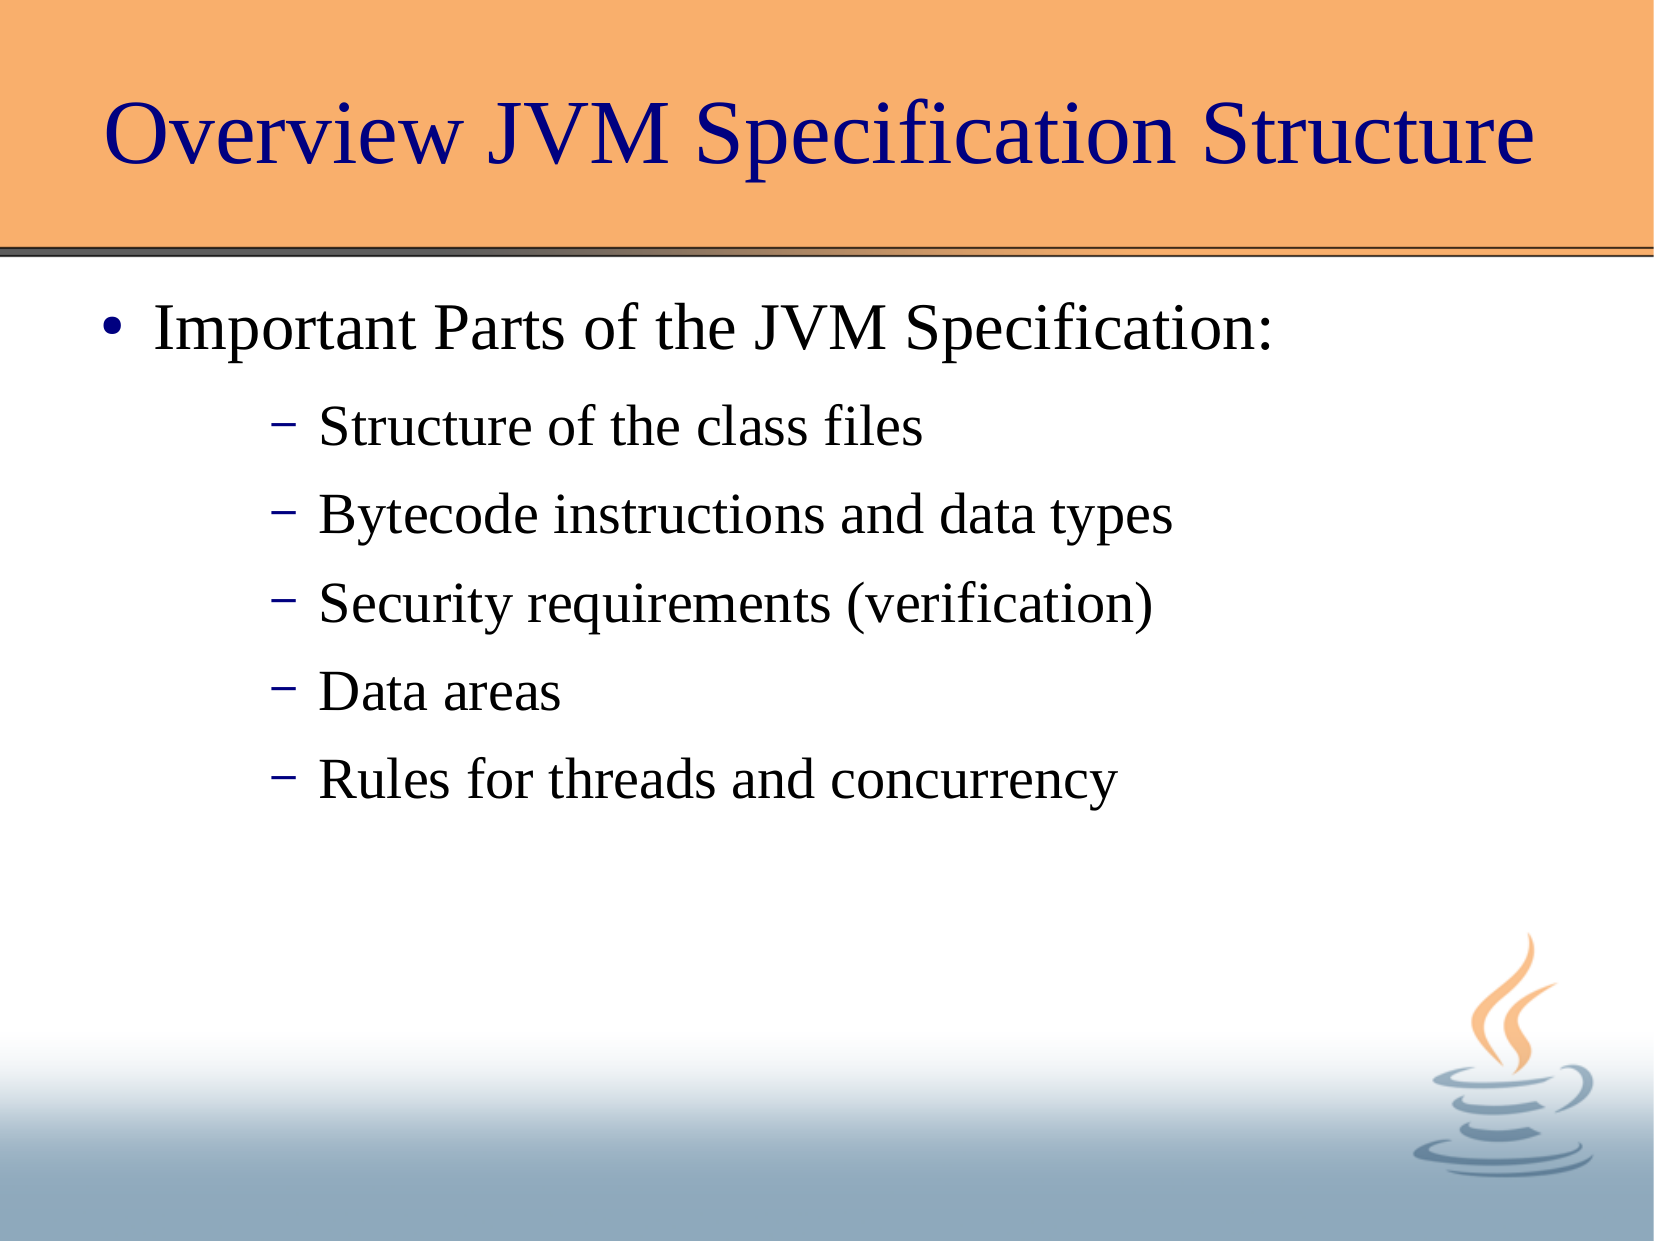

# Overview JVM Specification Structure
Important Parts of the JVM Specification:
Structure of the class files
Bytecode instructions and data types
Security requirements (verification)
Data areas
Rules for threads and concurrency